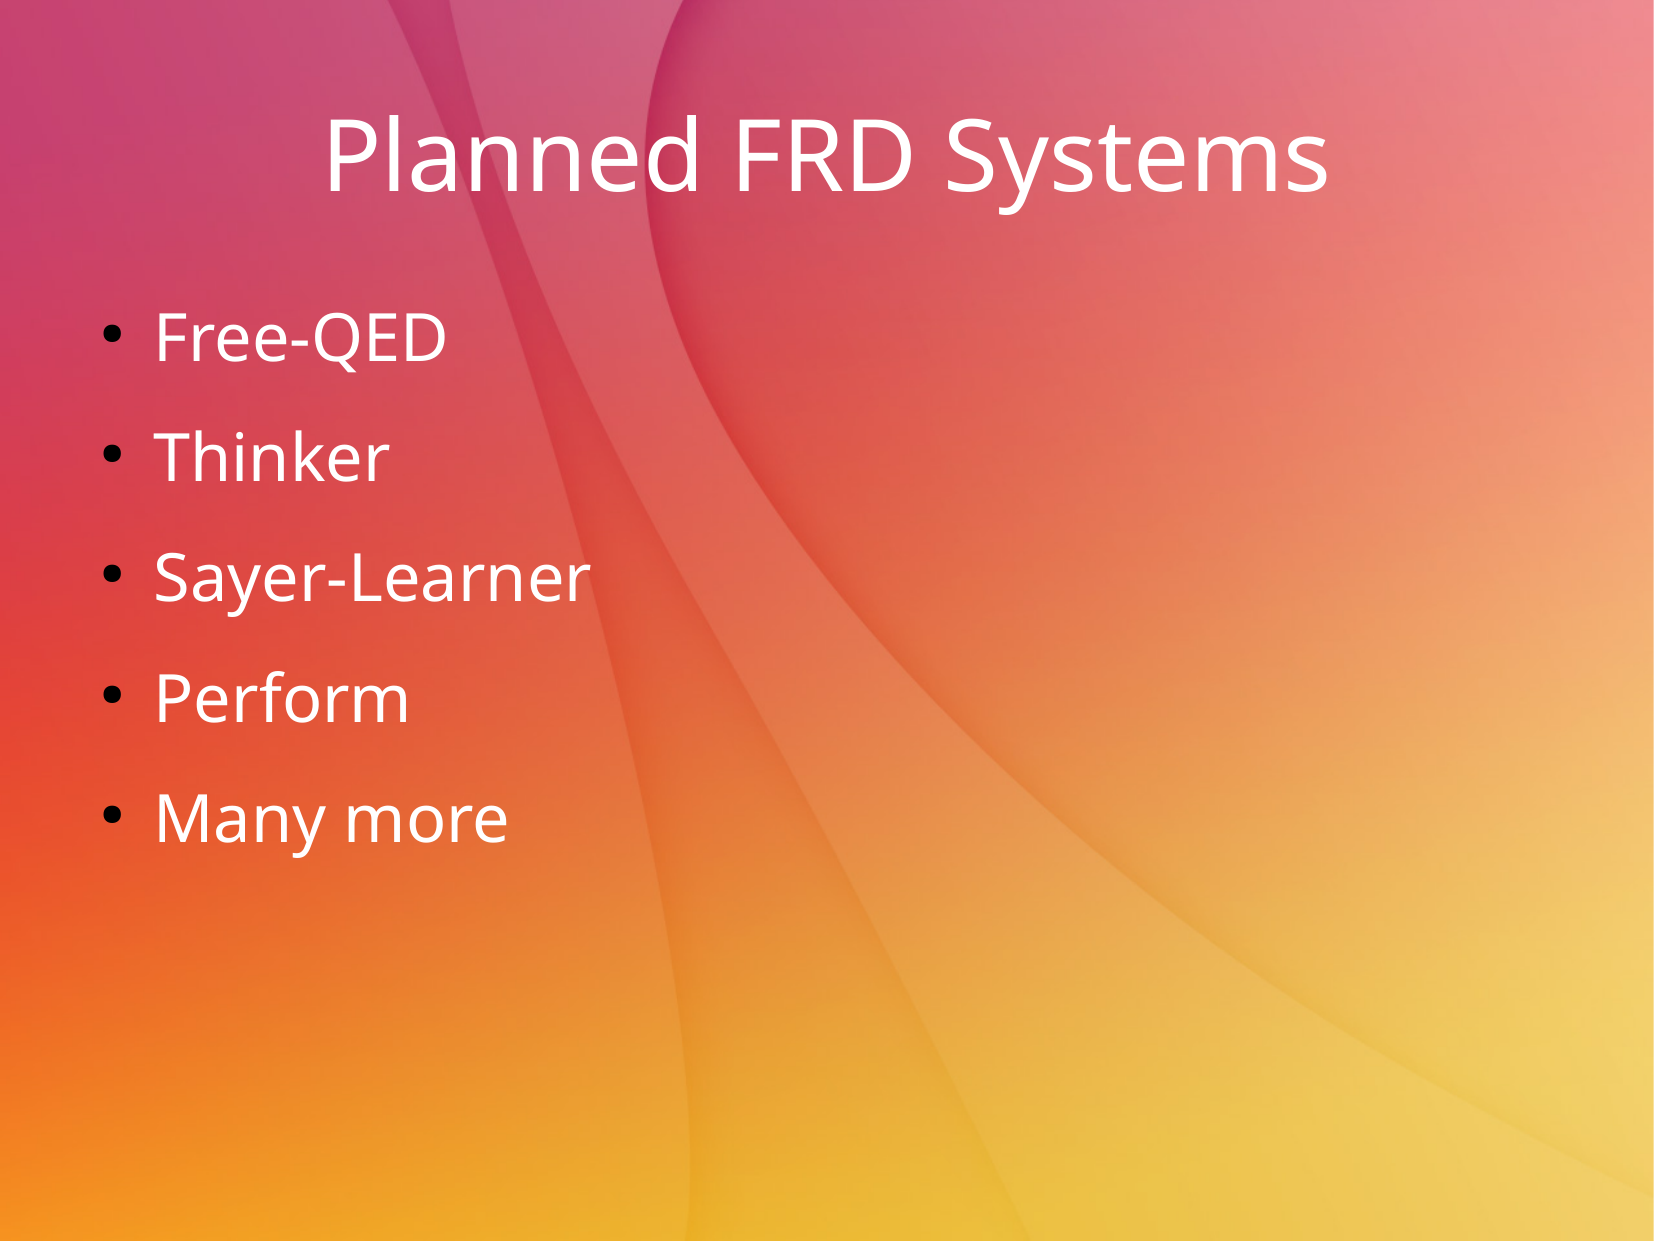

# Planned FRD Systems
Free-QED
Thinker
Sayer-Learner
Perform
Many more